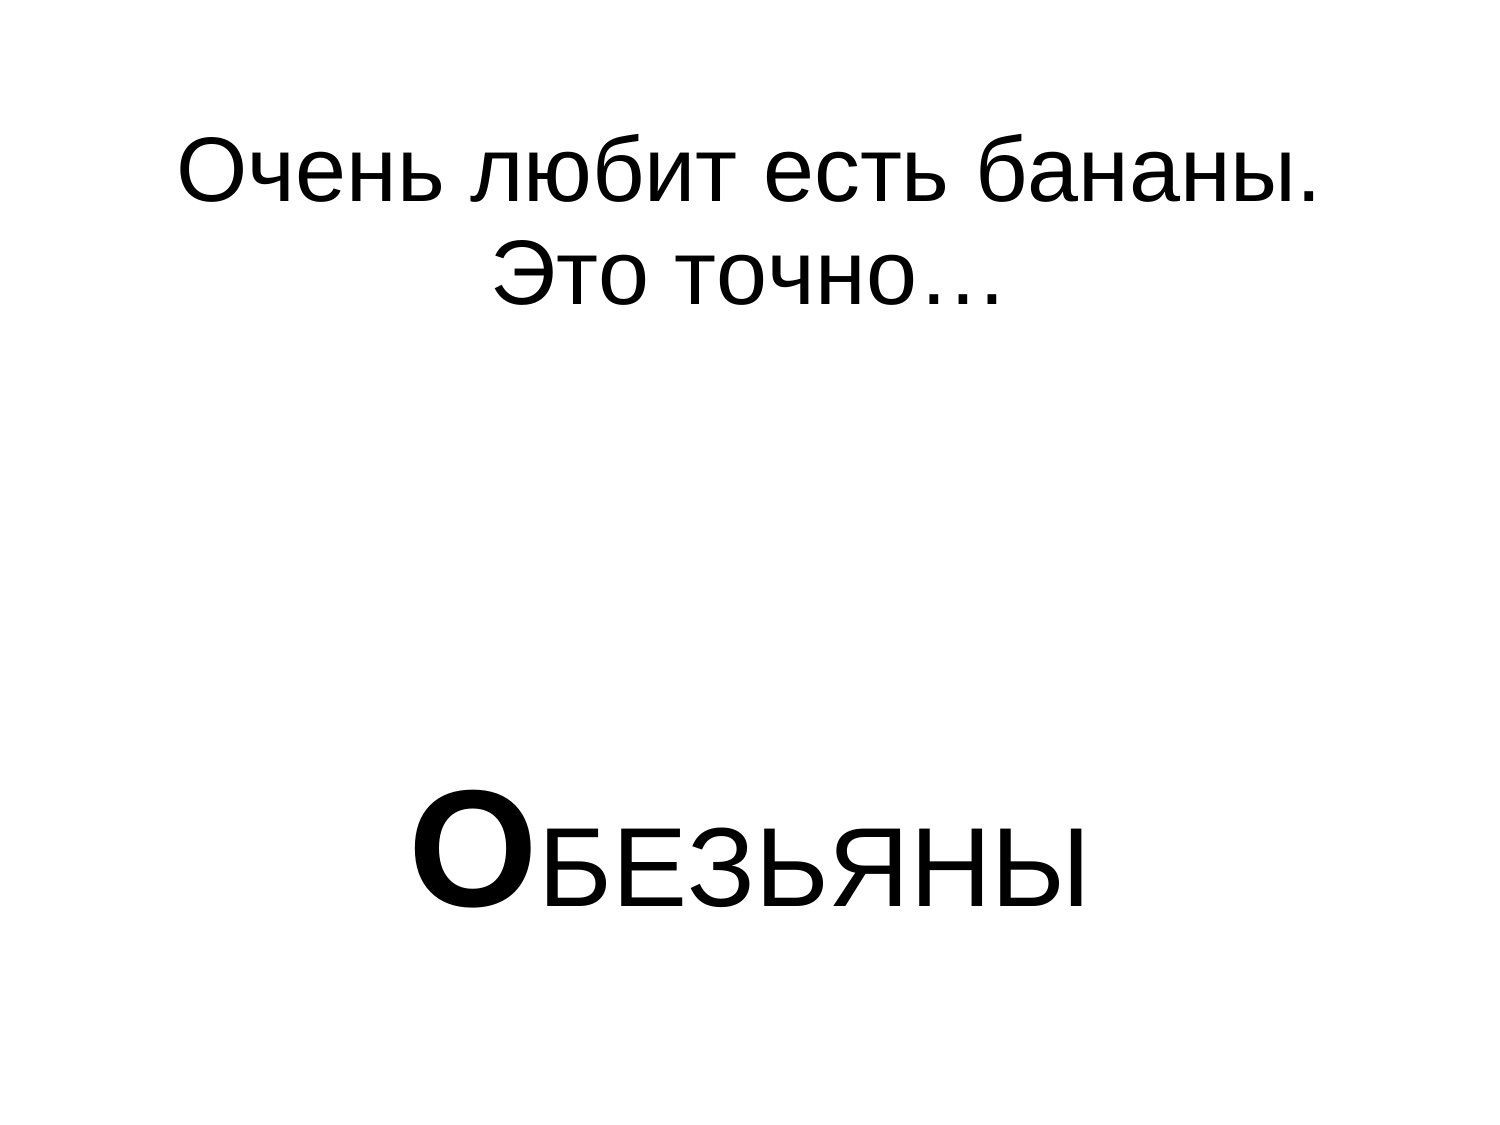

# Очень любит есть бананы. Это точно…
ОБЕЗЬЯНЫ